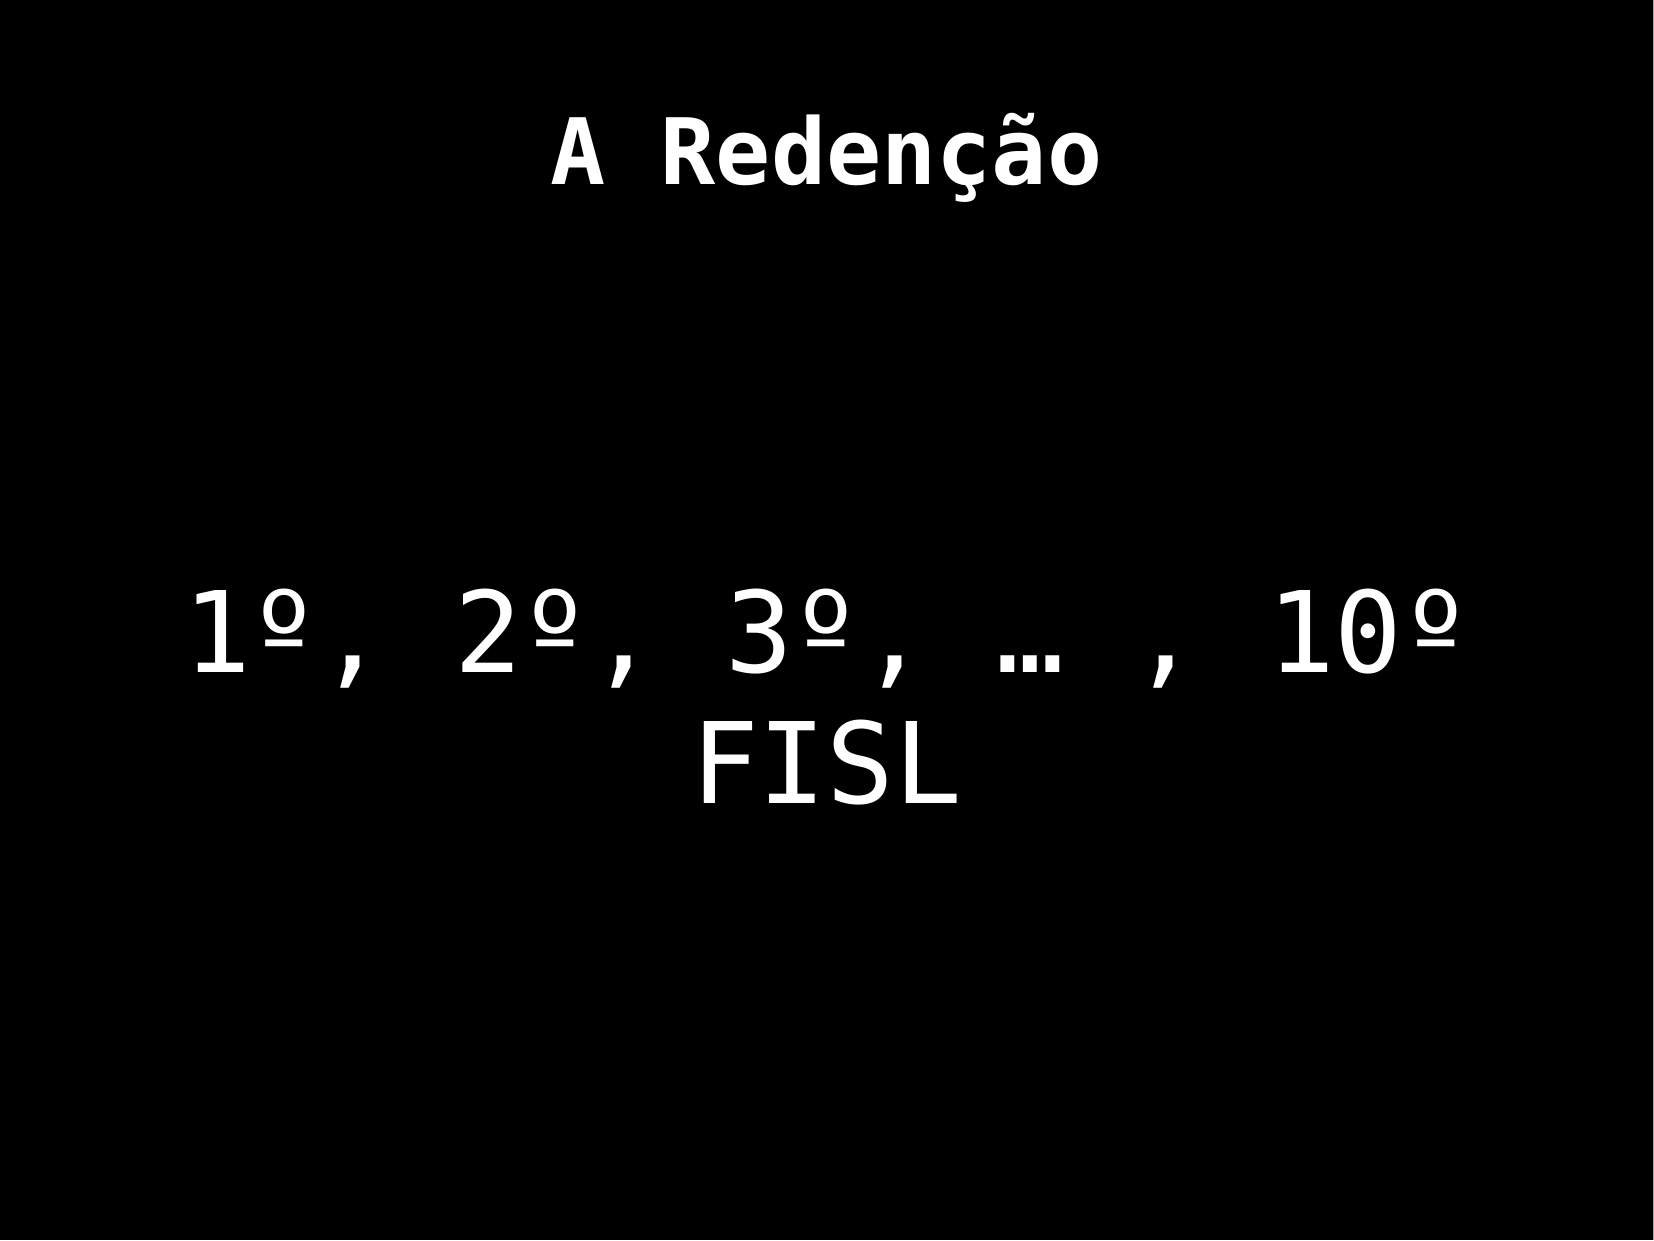

# A Redenção
1º, 2º, 3º, … , 10º FISL